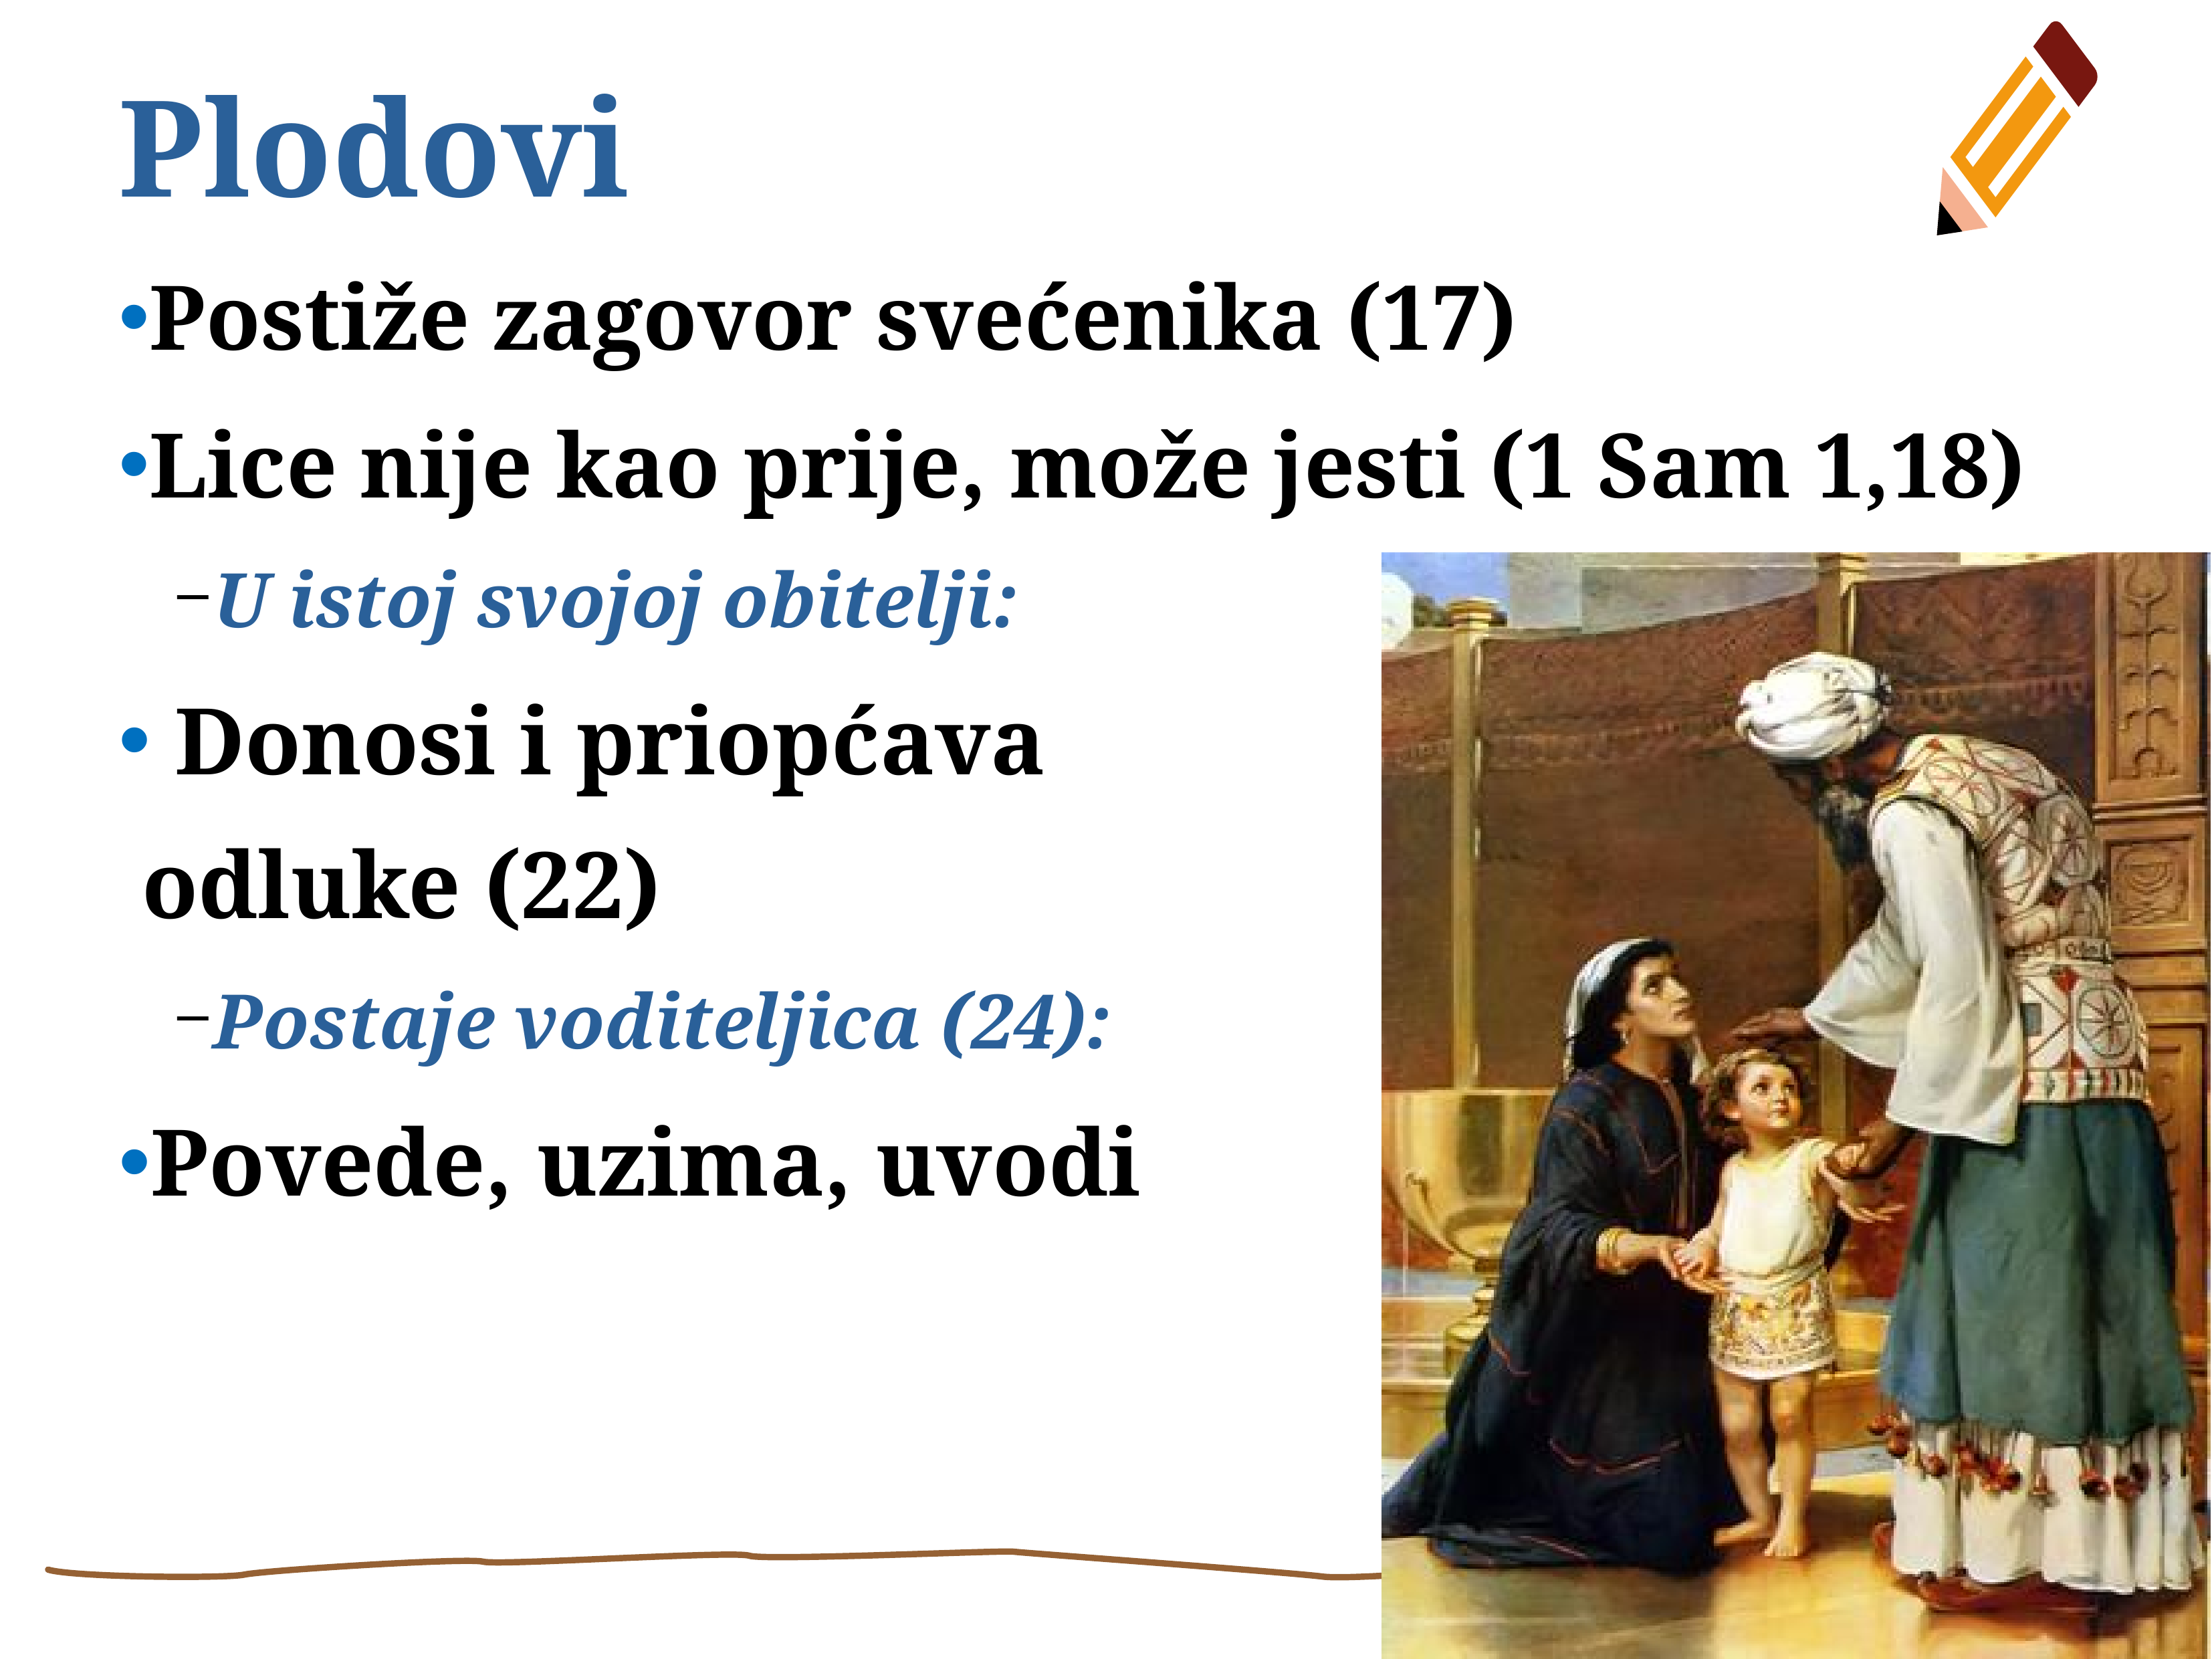

# Plodovi
Postiže zagovor svećenika (17)
Lice nije kao prije, može jesti (1 Sam 1,18)
U istoj svojoj obitelji:
 Donosi i priopćava
odluke (22)
Postaje voditeljica (24):
Povede, uzima, uvodi
8